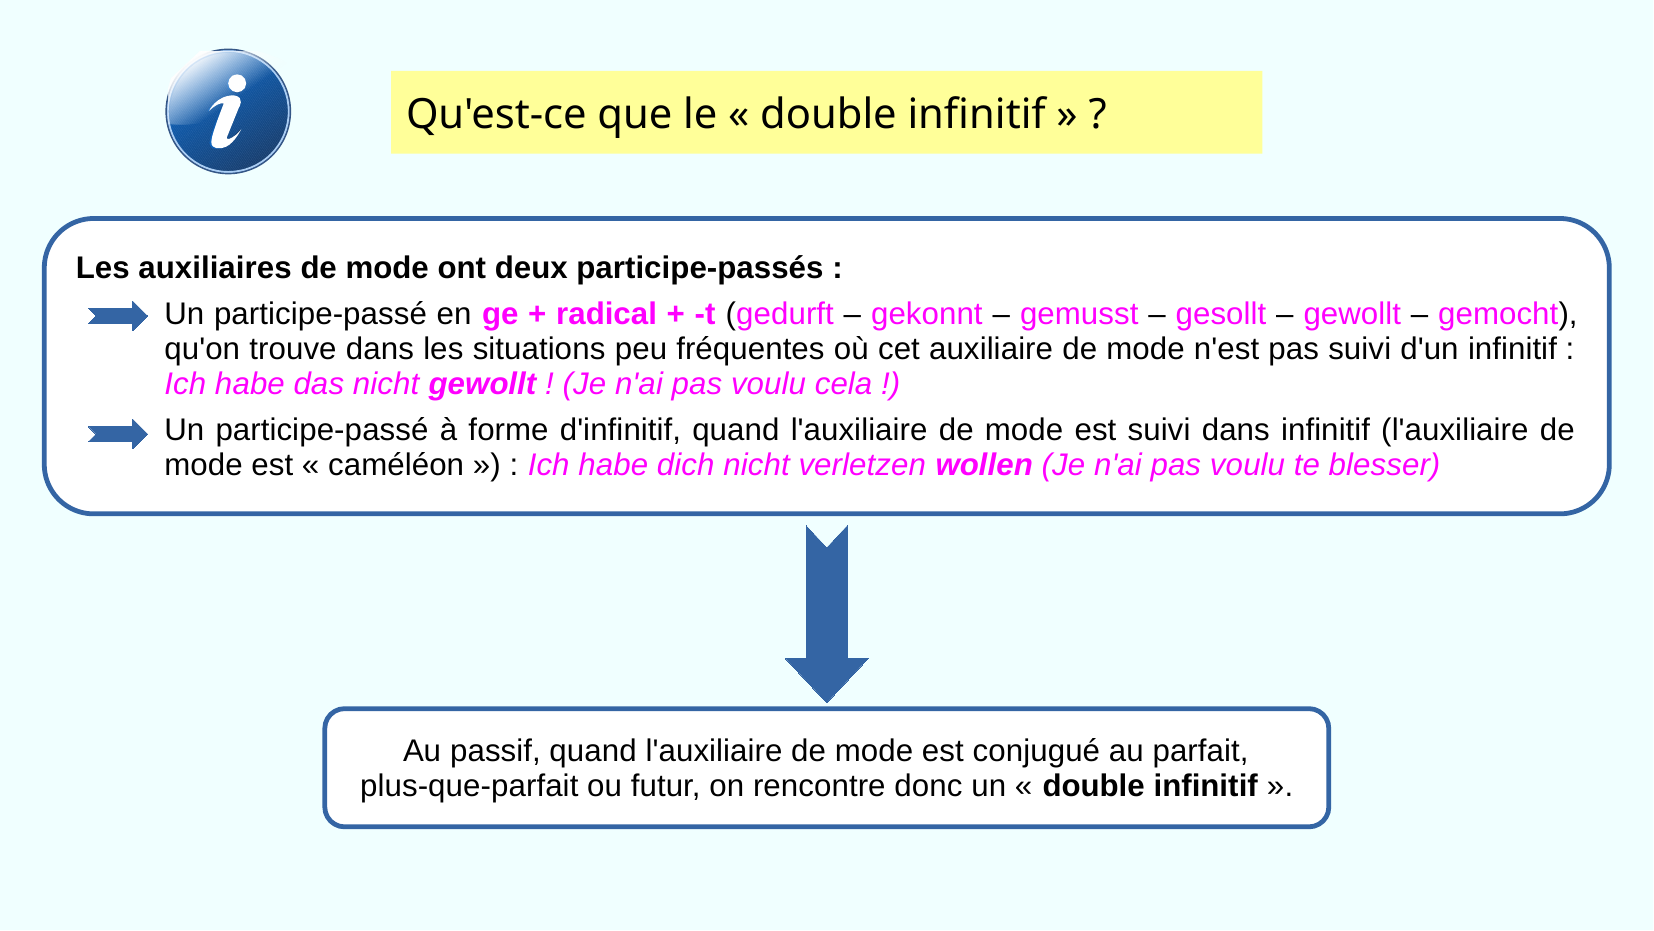

Qu'est-ce que le « double infinitif » ?
Les auxiliaires de mode ont deux participe-passés :
Un participe-passé en ge + radical + -t (gedurft – gekonnt – gemusst – gesollt – gewollt – gemocht), qu'on trouve dans les situations peu fréquentes où cet auxiliaire de mode n'est pas suivi d'un infinitif : Ich habe das nicht gewollt ! (Je n'ai pas voulu cela !)
Un participe-passé à forme d'infinitif, quand l'auxiliaire de mode est suivi dans infinitif (l'auxiliaire de mode est « caméléon ») : Ich habe dich nicht verletzen wollen (Je n'ai pas voulu te blesser)
Au passif, quand l'auxiliaire de mode est conjugué au parfait, plus‑que-parfait ou futur, on rencontre donc un « double infinitif ».